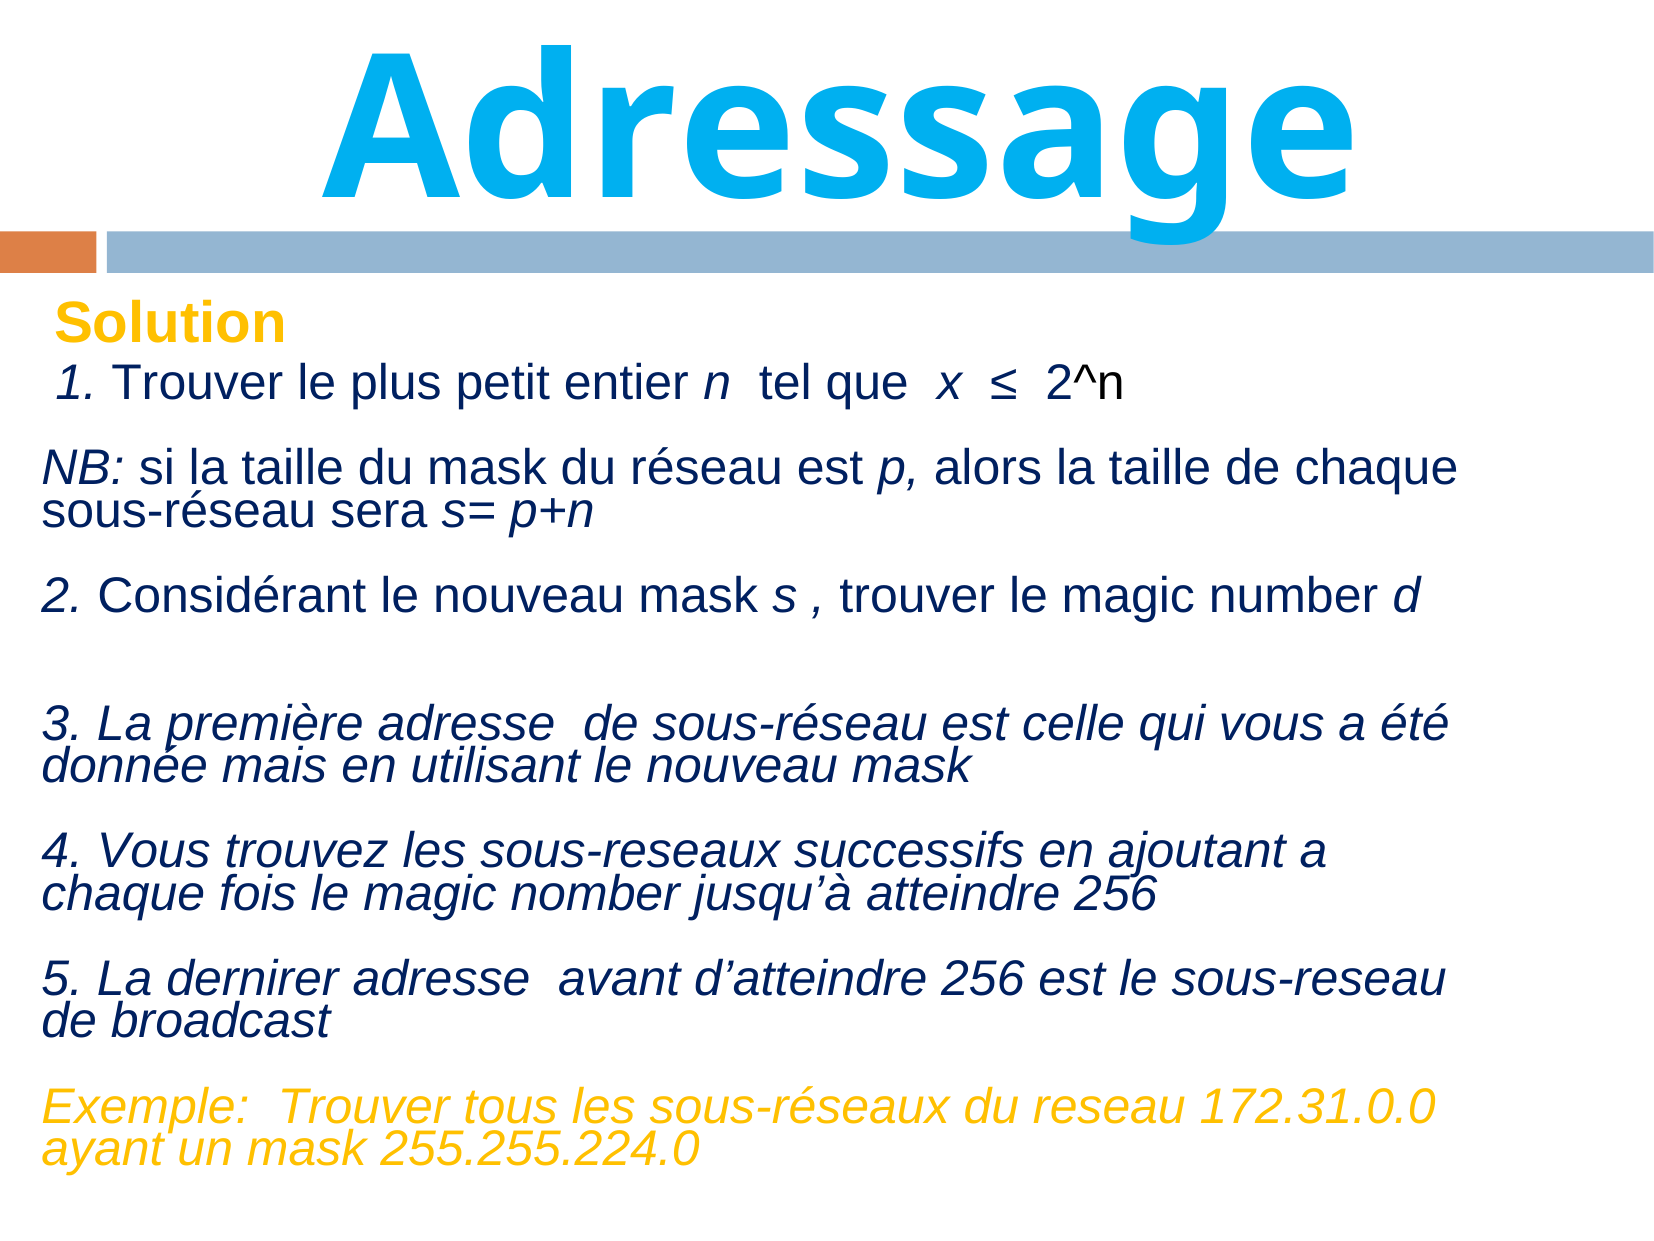

Adressage
Solution
 1. Trouver le plus petit entier n tel que x ≤ 2^n
NB: si la taille du mask du réseau est p, alors la taille de chaque sous-réseau sera s= p+n
2. Considérant le nouveau mask s , trouver le magic number d
3. La première adresse de sous-réseau est celle qui vous a été donnée mais en utilisant le nouveau mask
4. Vous trouvez les sous-reseaux successifs en ajoutant a chaque fois le magic nomber jusqu’à atteindre 256
5. La dernirer adresse avant d’atteindre 256 est le sous-reseau de broadcast
Exemple: Trouver tous les sous-réseaux du reseau 172.31.0.0 ayant un mask 255.255.224.0